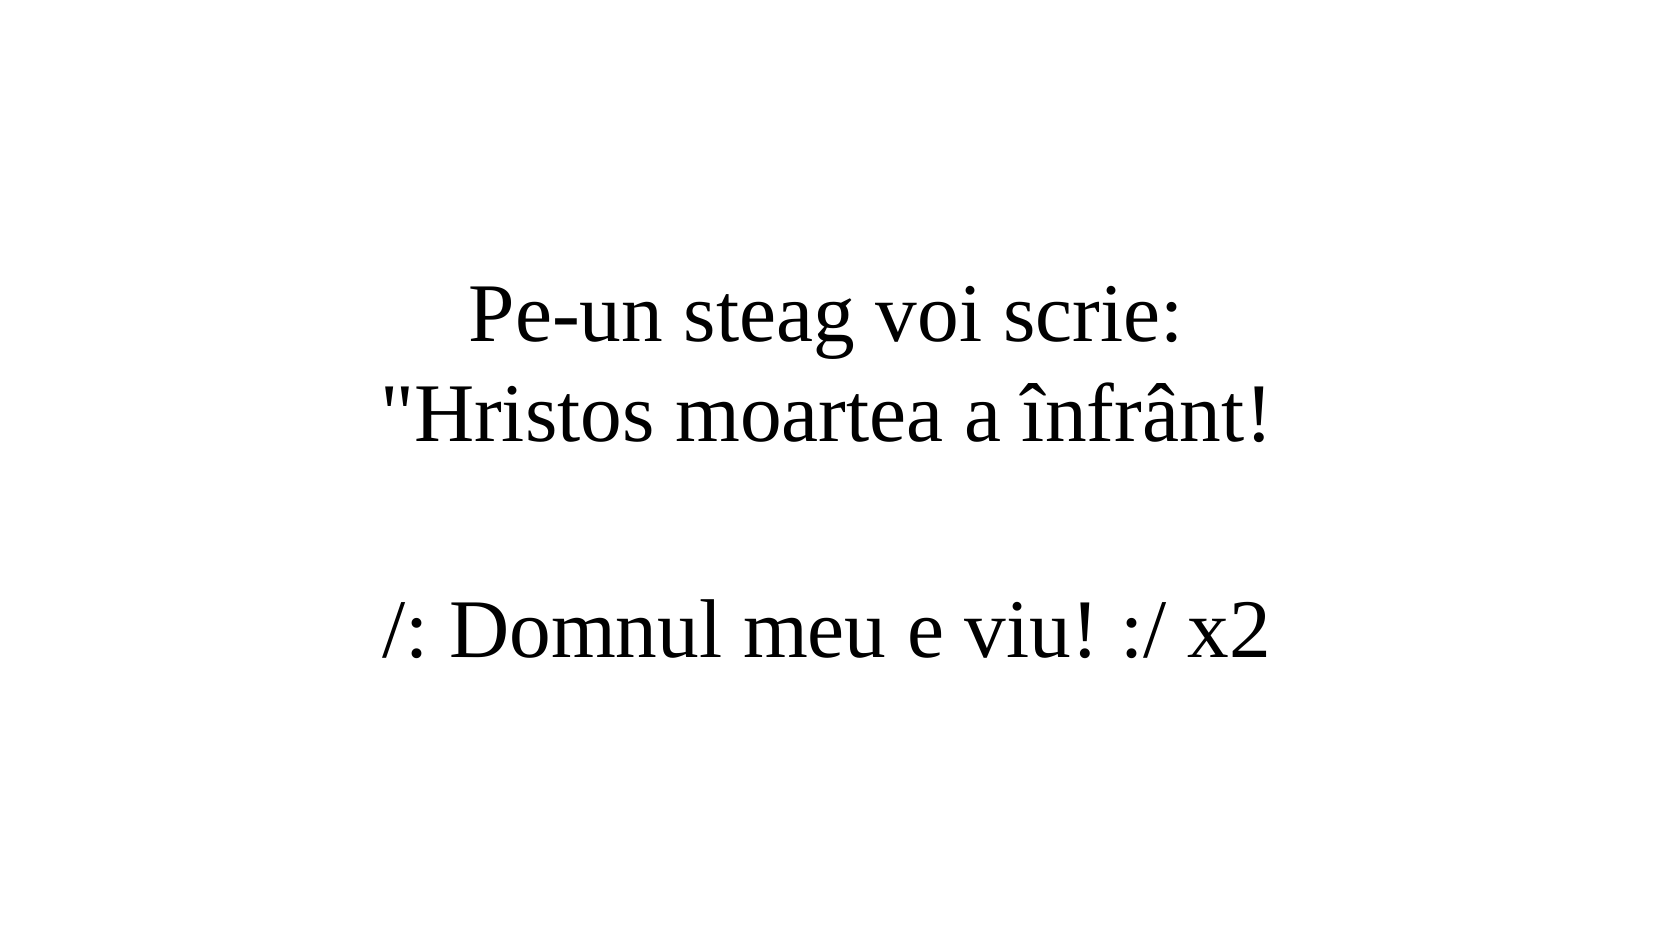

# Pe-un steag voi scrie: "Hristos moartea a înfrânt!
/: Domnul meu e viu! :/ x2